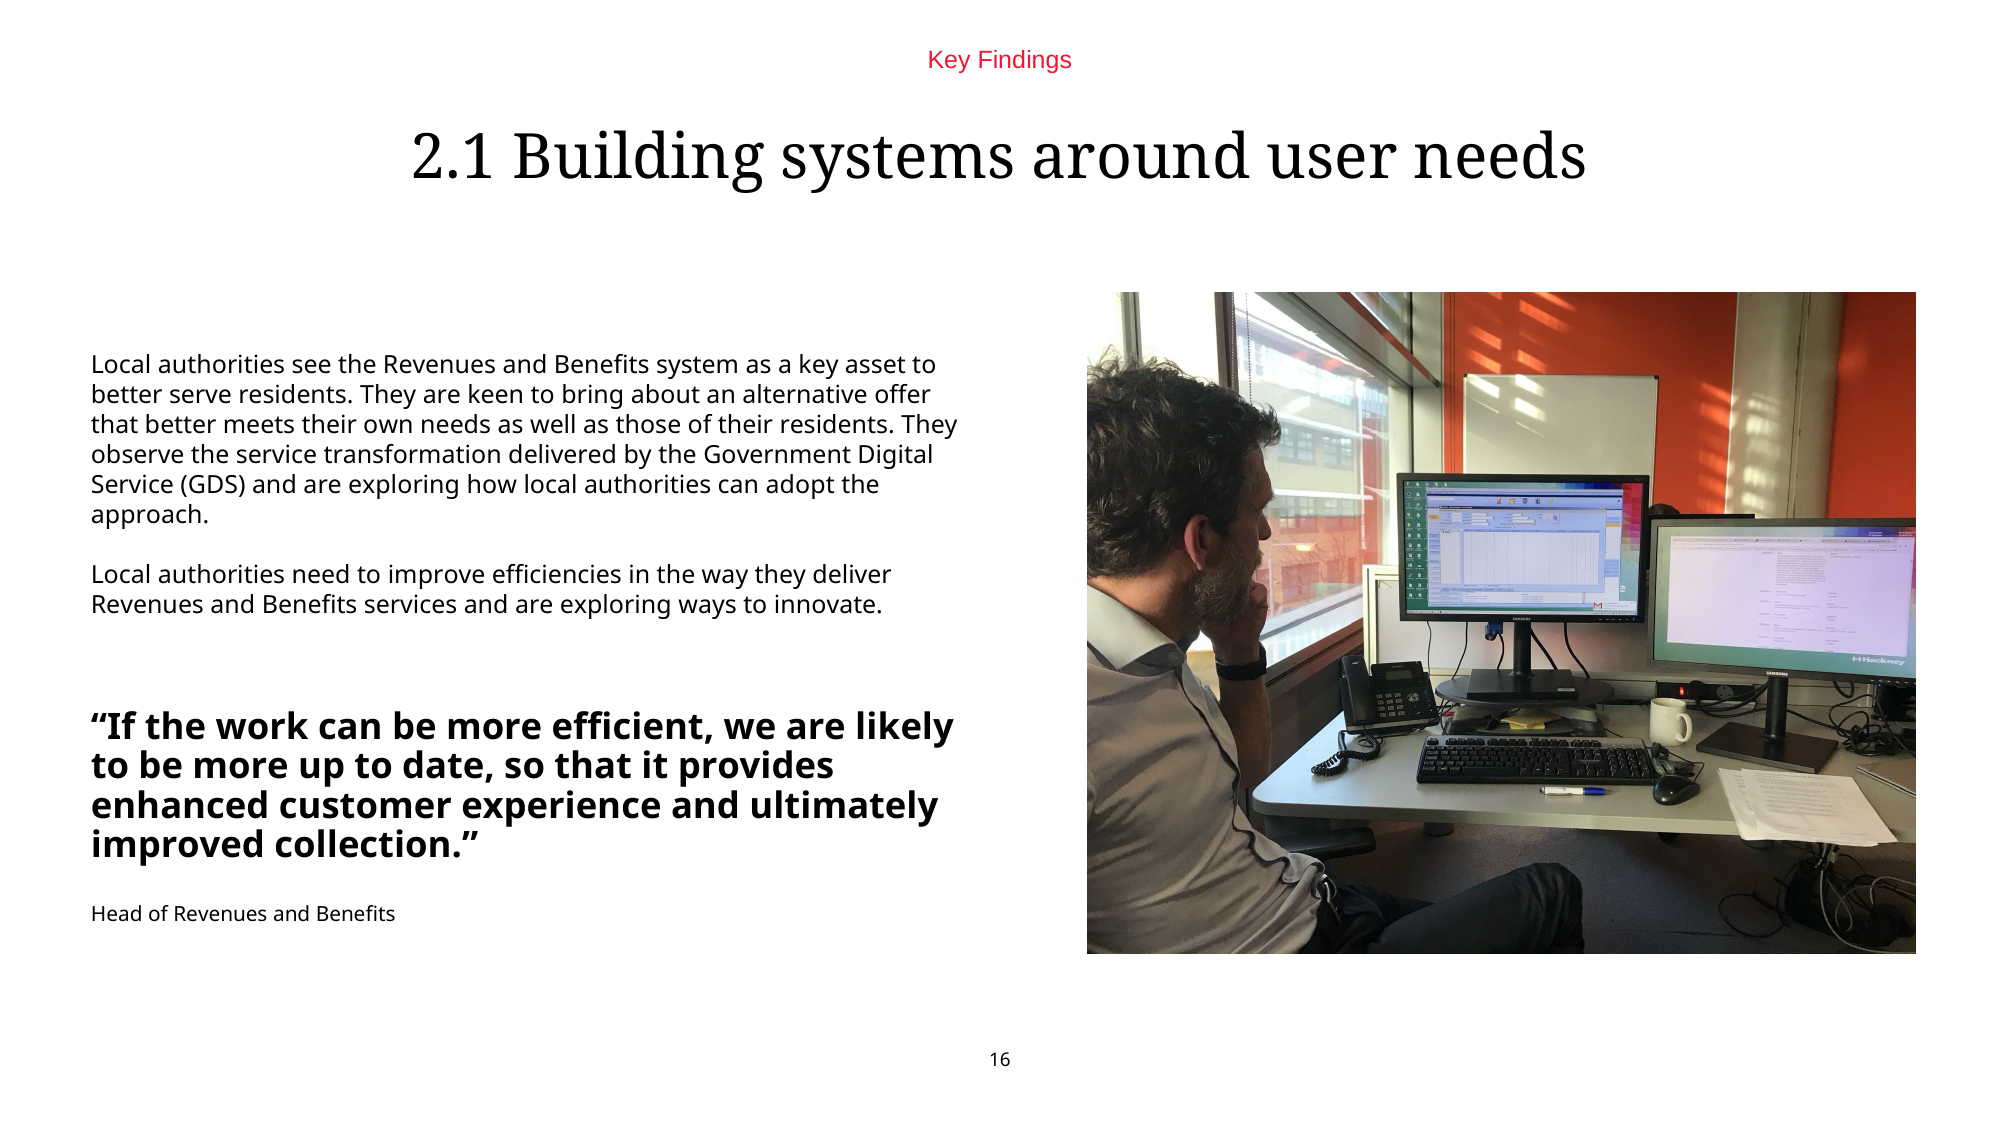

Key Findings
2.1 Building systems around user needs
Local authorities see the Revenues and Benefits system as a key asset to better serve residents. They are keen to bring about an alternative offer that better meets their own needs as well as those of their residents. They observe the service transformation delivered by the Government Digital Service (GDS) and are exploring how local authorities can adopt the approach.
Local authorities need to improve efficiencies in the way they deliver Revenues and Benefits services and are exploring ways to innovate.
“If the work can be more efficient, we are likely to be more up to date, so that it provides enhanced customer experience and ultimately improved collection.”
Head of Revenues and Benefits